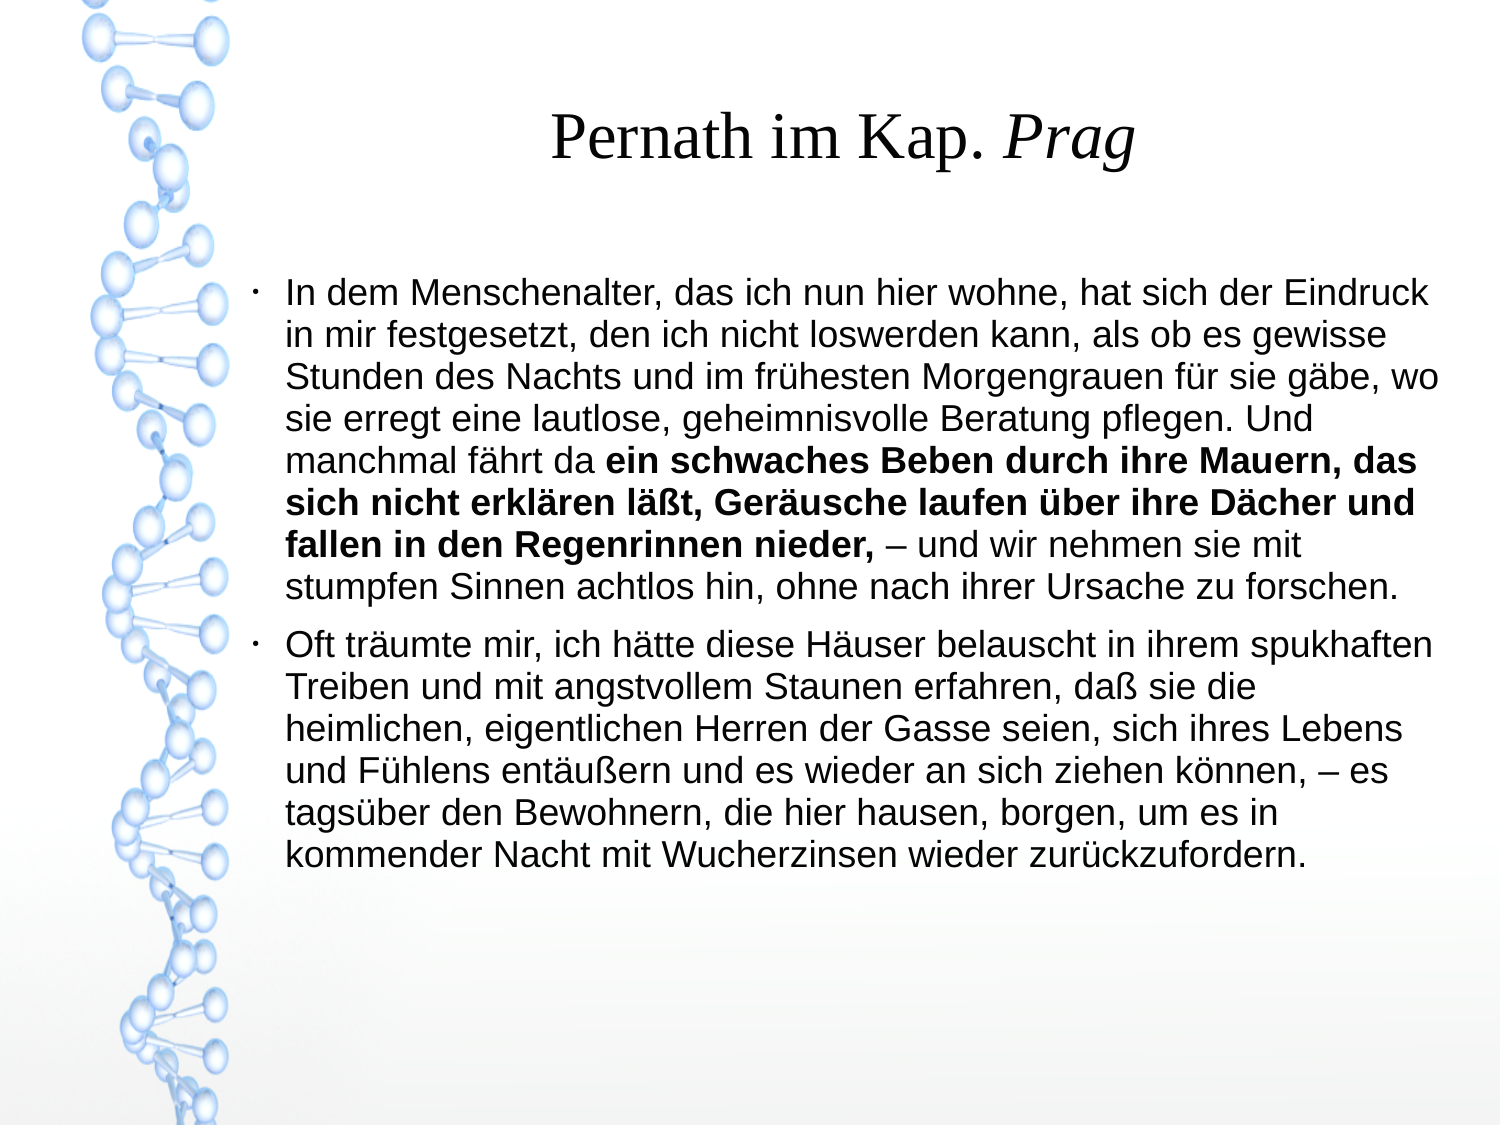

# Pernath im Kap. Prag
In dem Menschenalter, das ich nun hier wohne, hat sich der Eindruck in mir festgesetzt, den ich nicht loswerden kann, als ob es gewisse Stunden des Nachts und im frühesten Morgengrauen für sie gäbe, wo sie erregt eine lautlose, geheimnisvolle Beratung pflegen. Und manchmal fährt da ein schwaches Beben durch ihre Mauern, das sich nicht erklären läßt, Geräusche laufen über ihre Dächer und fallen in den Regenrinnen nieder, – und wir nehmen sie mit stumpfen Sinnen achtlos hin, ohne nach ihrer Ursache zu forschen.
Oft träumte mir, ich hätte diese Häuser belauscht in ihrem spukhaften Treiben und mit angstvollem Staunen erfahren, daß sie die heimlichen, eigentlichen Herren der Gasse seien, sich ihres Lebens und Fühlens entäußern und es wieder an sich ziehen können, – es tagsüber den Bewohnern, die hier hausen, borgen, um es in kommender Nacht mit Wucherzinsen wieder zurückzufordern.